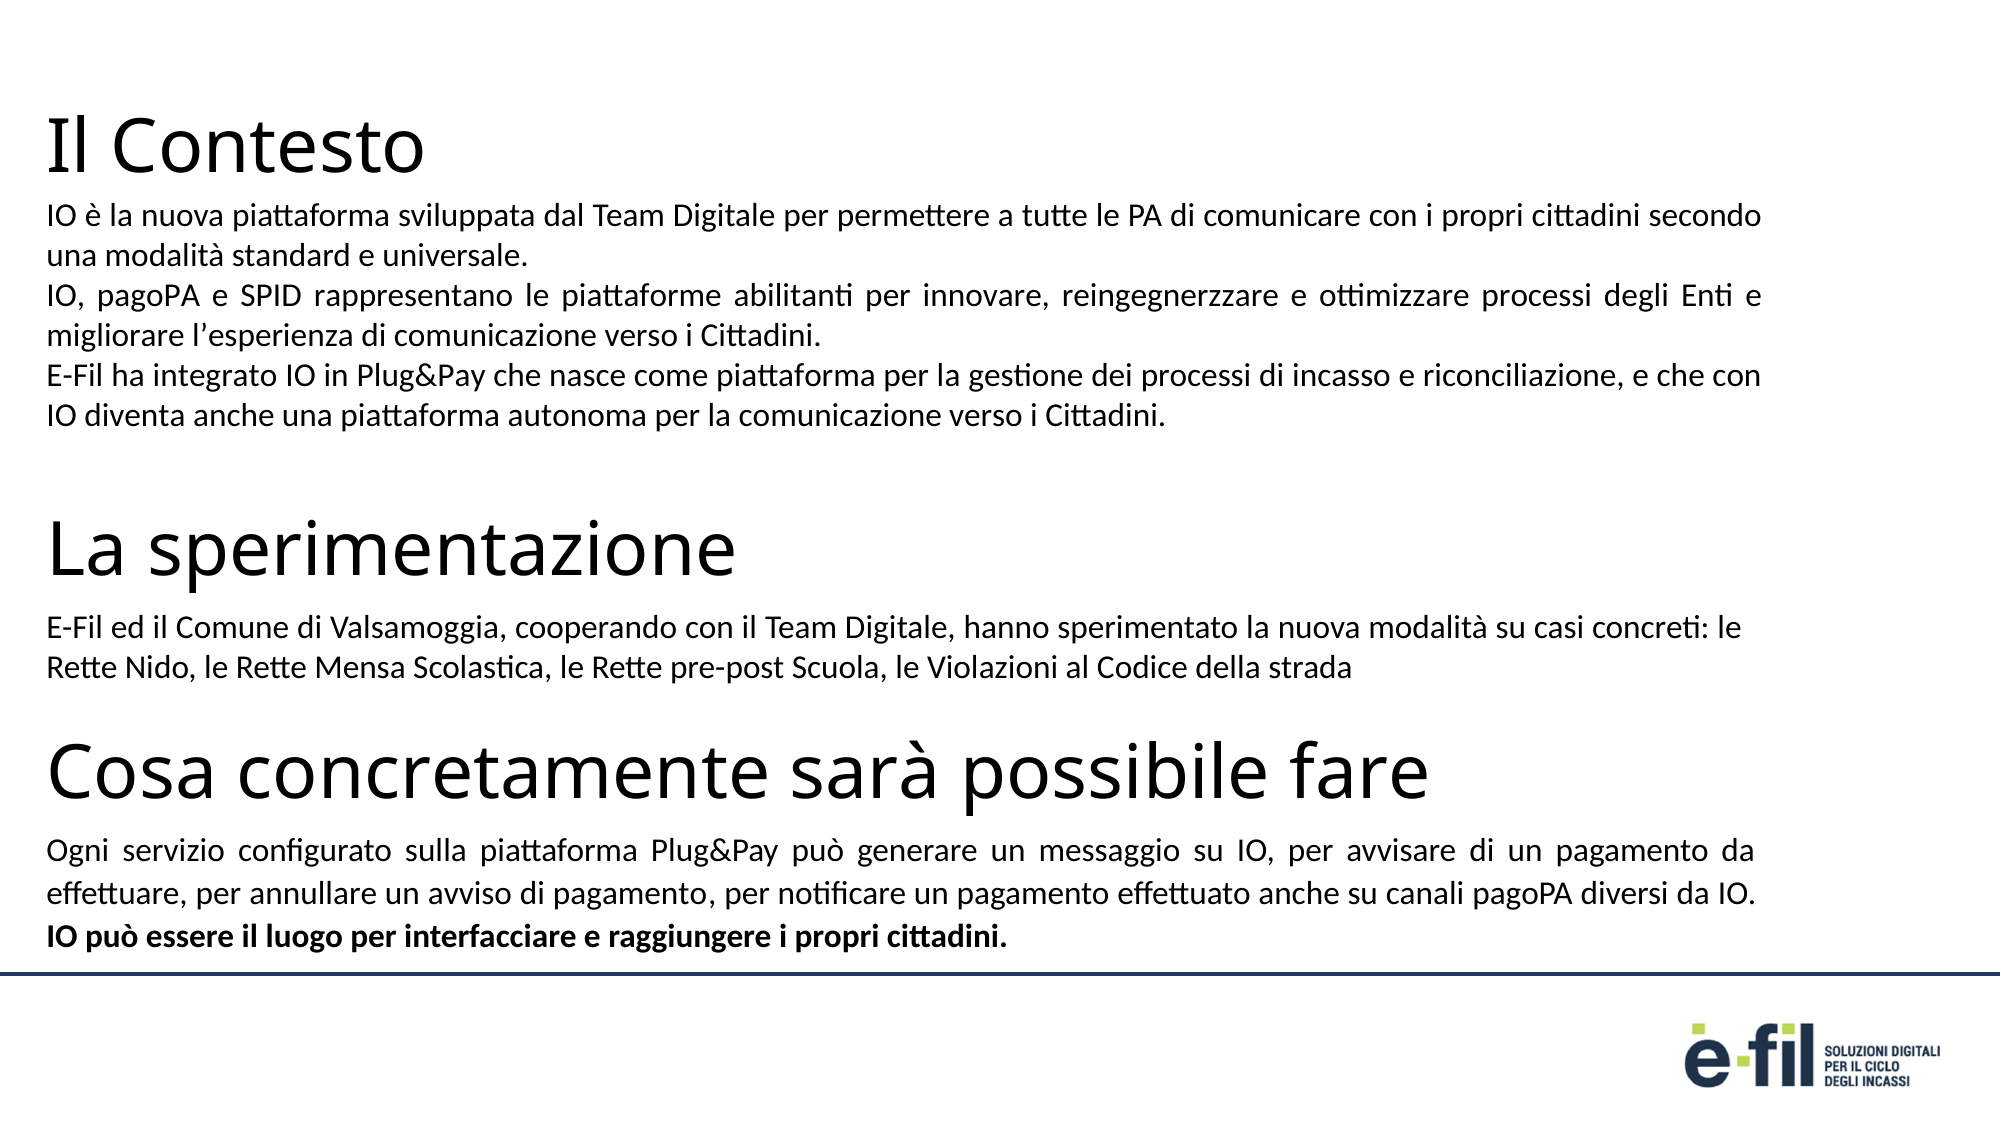

Il Contesto
IO è la nuova piattaforma sviluppata dal Team Digitale per permettere a tutte le PA di comunicare con i propri cittadini secondo una modalità standard e universale.
IO, pagoPA e SPID rappresentano le piattaforme abilitanti per innovare, reingegnerzzare e ottimizzare processi degli Enti e migliorare l’esperienza di comunicazione verso i Cittadini.
E-Fil ha integrato IO in Plug&Pay che nasce come piattaforma per la gestione dei processi di incasso e riconciliazione, e che con IO diventa anche una piattaforma autonoma per la comunicazione verso i Cittadini.
La sperimentazione
E-Fil ed il Comune di Valsamoggia, cooperando con il Team Digitale, hanno sperimentato la nuova modalità su casi concreti: le Rette Nido, le Rette Mensa Scolastica, le Rette pre-post Scuola, le Violazioni al Codice della strada
Cosa concretamente sarà possibile fare
Ogni servizio configurato sulla piattaforma Plug&Pay può generare un messaggio su IO, per avvisare di un pagamento da effettuare, per annullare un avviso di pagamento, per notificare un pagamento effettuato anche su canali pagoPA diversi da IO. IO può essere il luogo per interfacciare e raggiungere i propri cittadini.